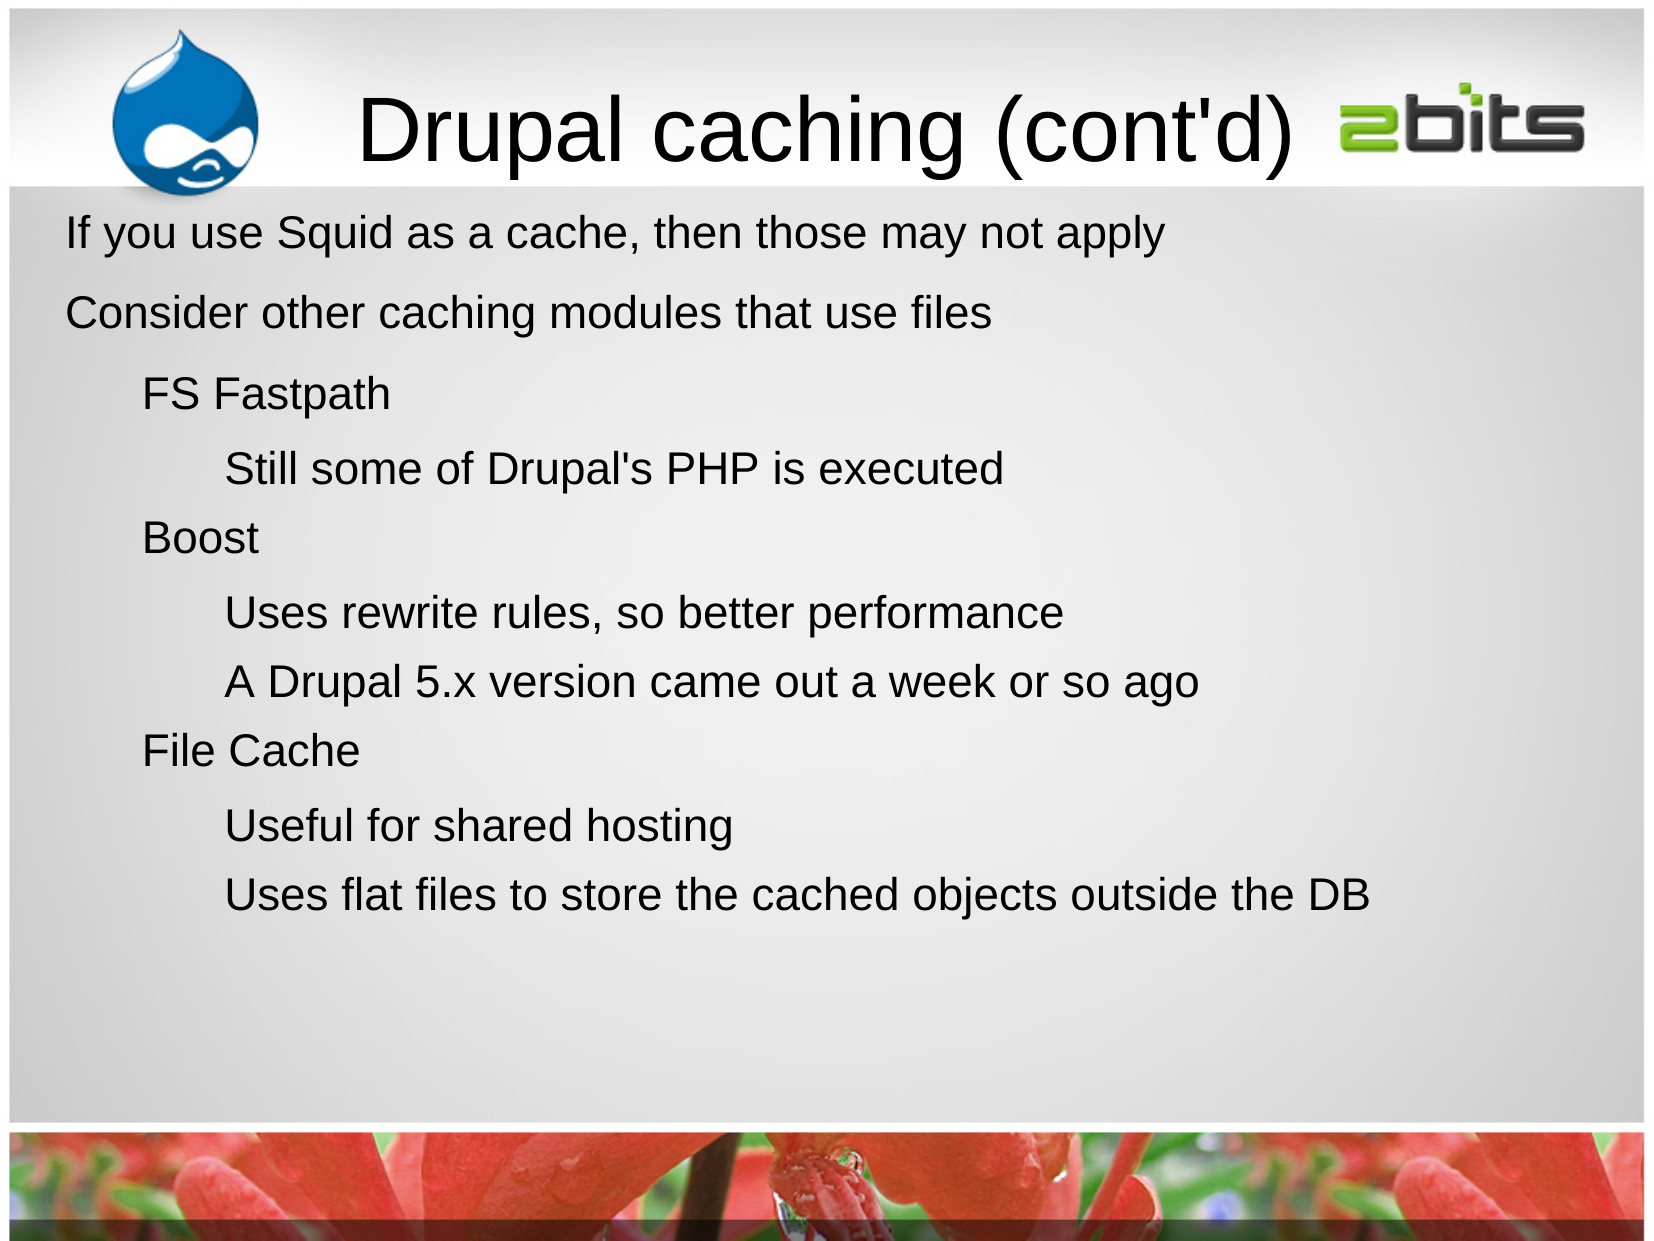

# Drupal caching (cont'd)
If you use Squid as a cache, then those may not apply
Consider other caching modules that use files
FS Fastpath
Still some of Drupal's PHP is executed
Boost
Uses rewrite rules, so better performance
A Drupal 5.x version came out a week or so ago
File Cache
Useful for shared hosting
Uses flat files to store the cached objects outside the DB